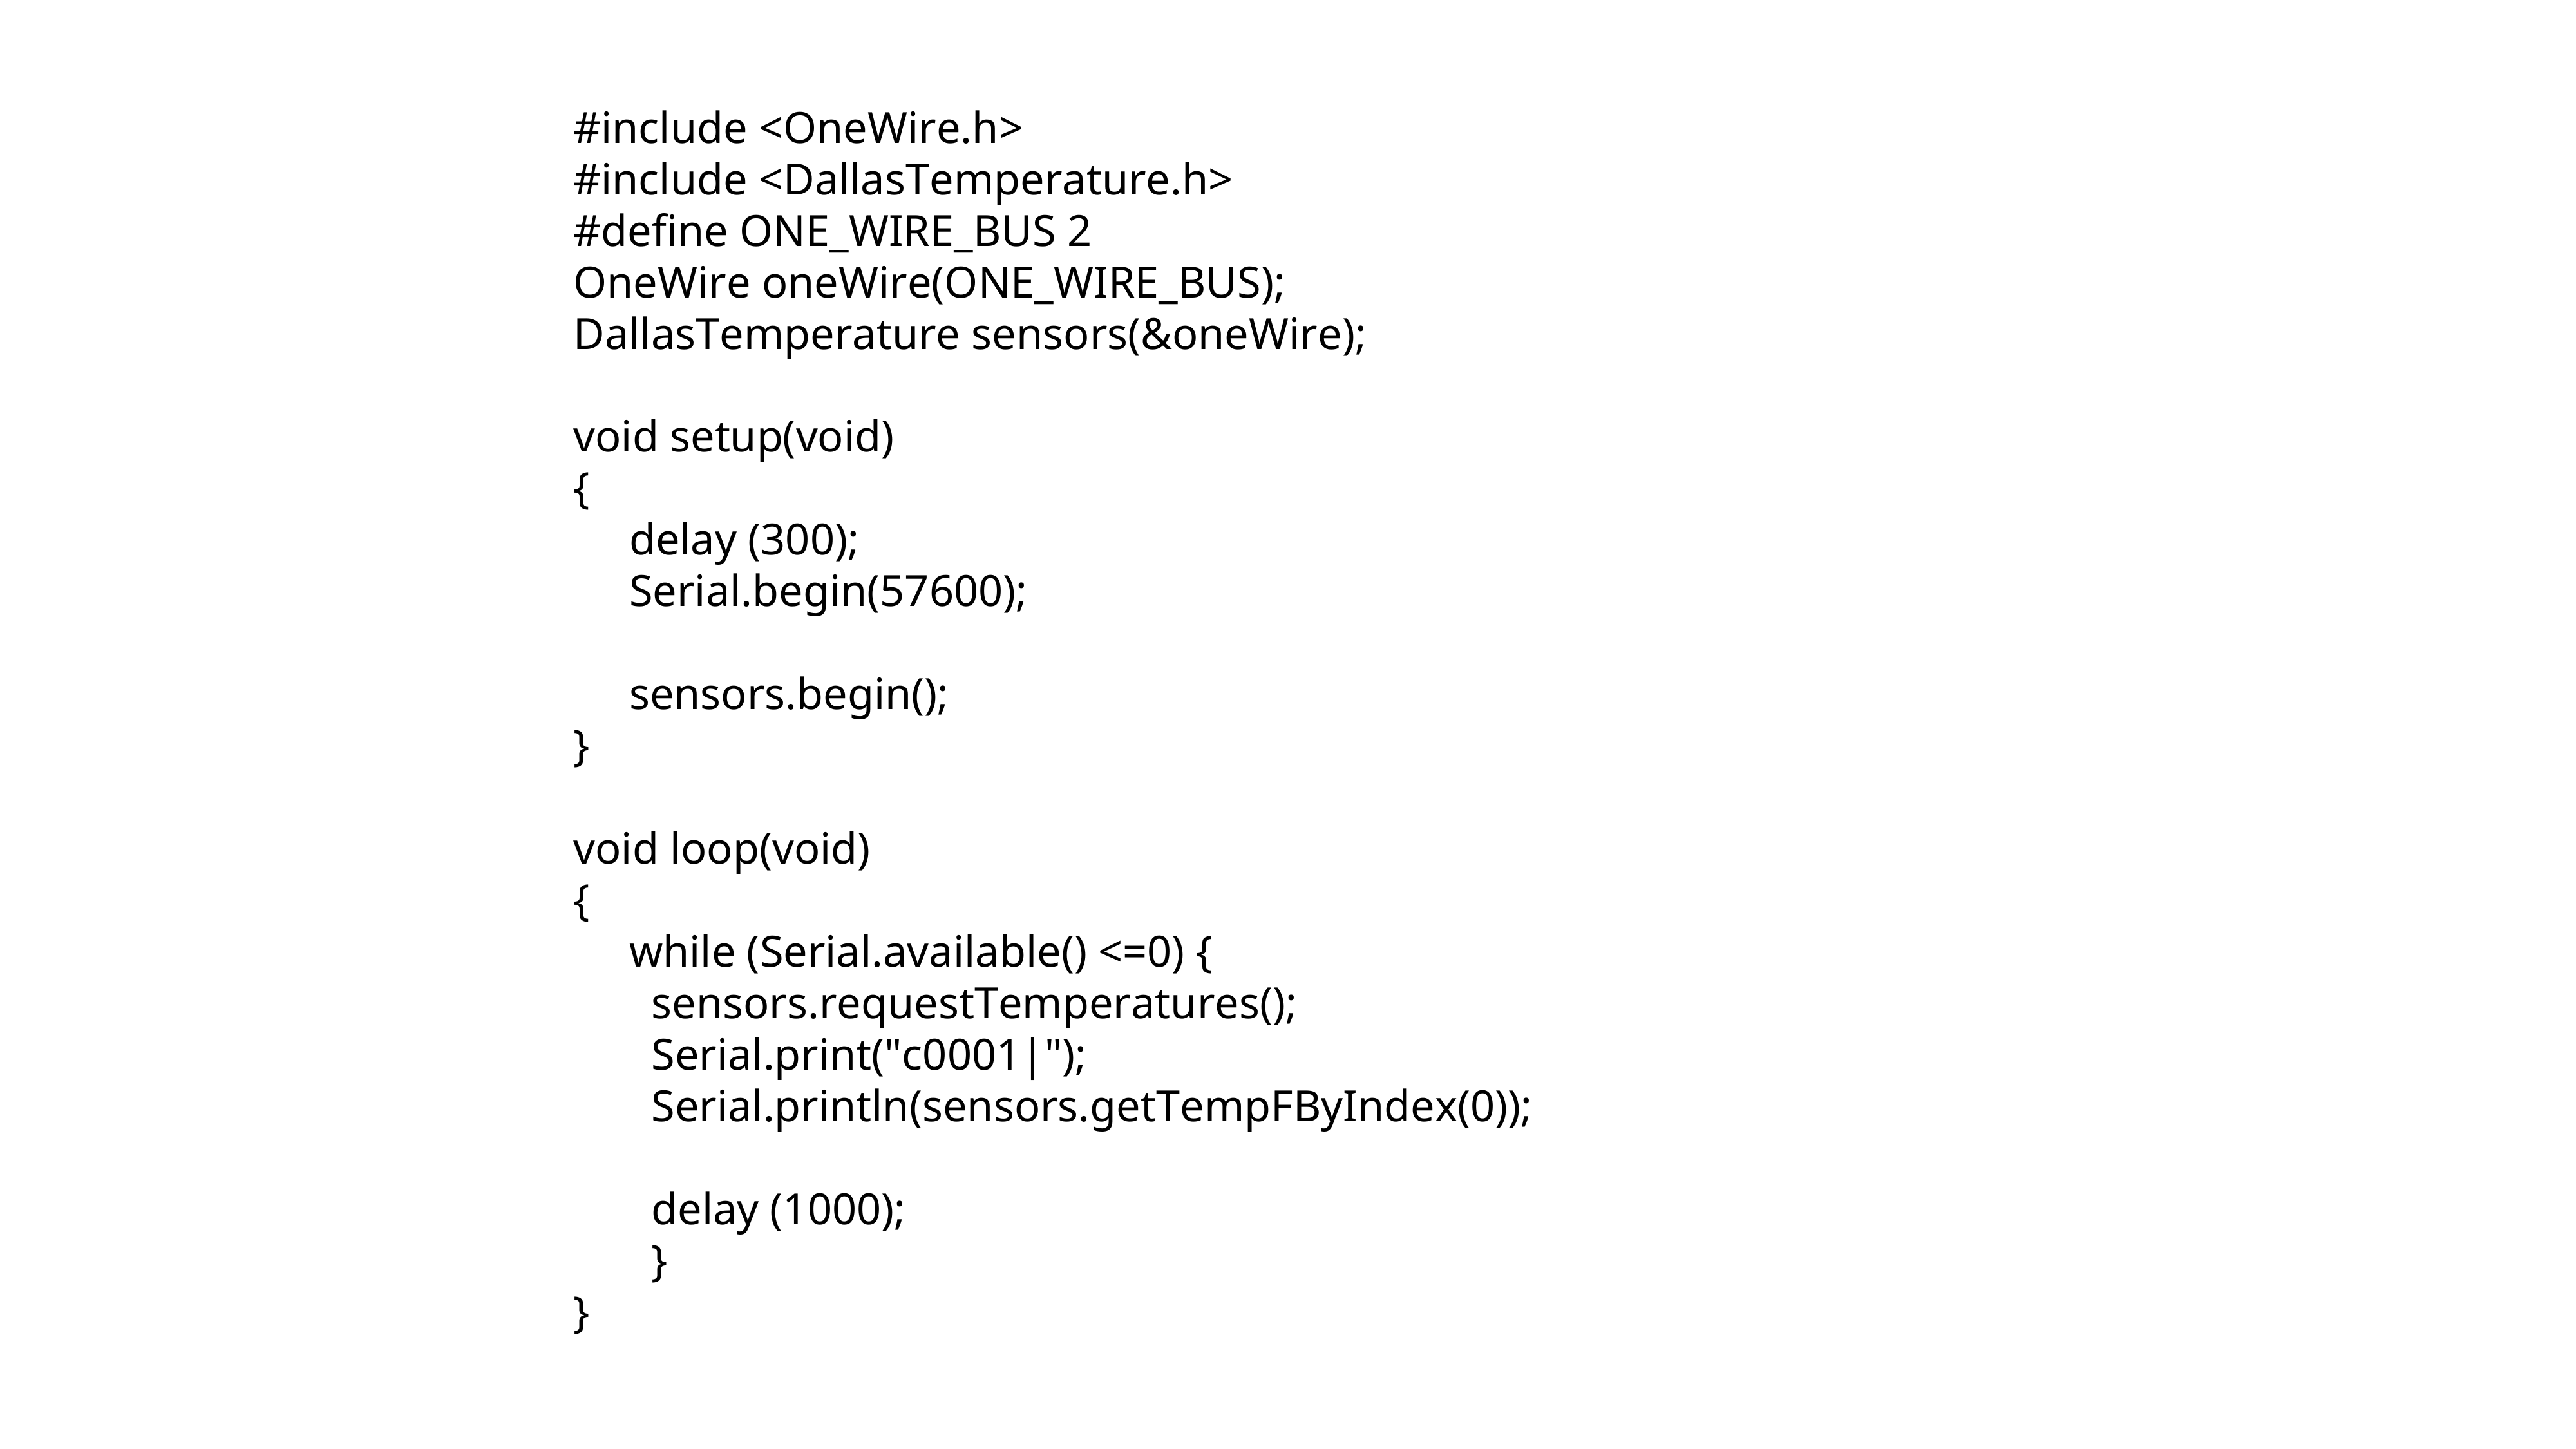

#include <OneWire.h>
#include <DallasTemperature.h>
#define ONE_WIRE_BUS 2
OneWire oneWire(ONE_WIRE_BUS);
DallasTemperature sensors(&oneWire);
void setup(void)
{
 delay (300);
 Serial.begin(57600);
 sensors.begin();
}
void loop(void)
{
 while (Serial.available() <=0) {
 sensors.requestTemperatures();
 Serial.print("c0001|");
 Serial.println(sensors.getTempFByIndex(0));
 delay (1000);
 }
}